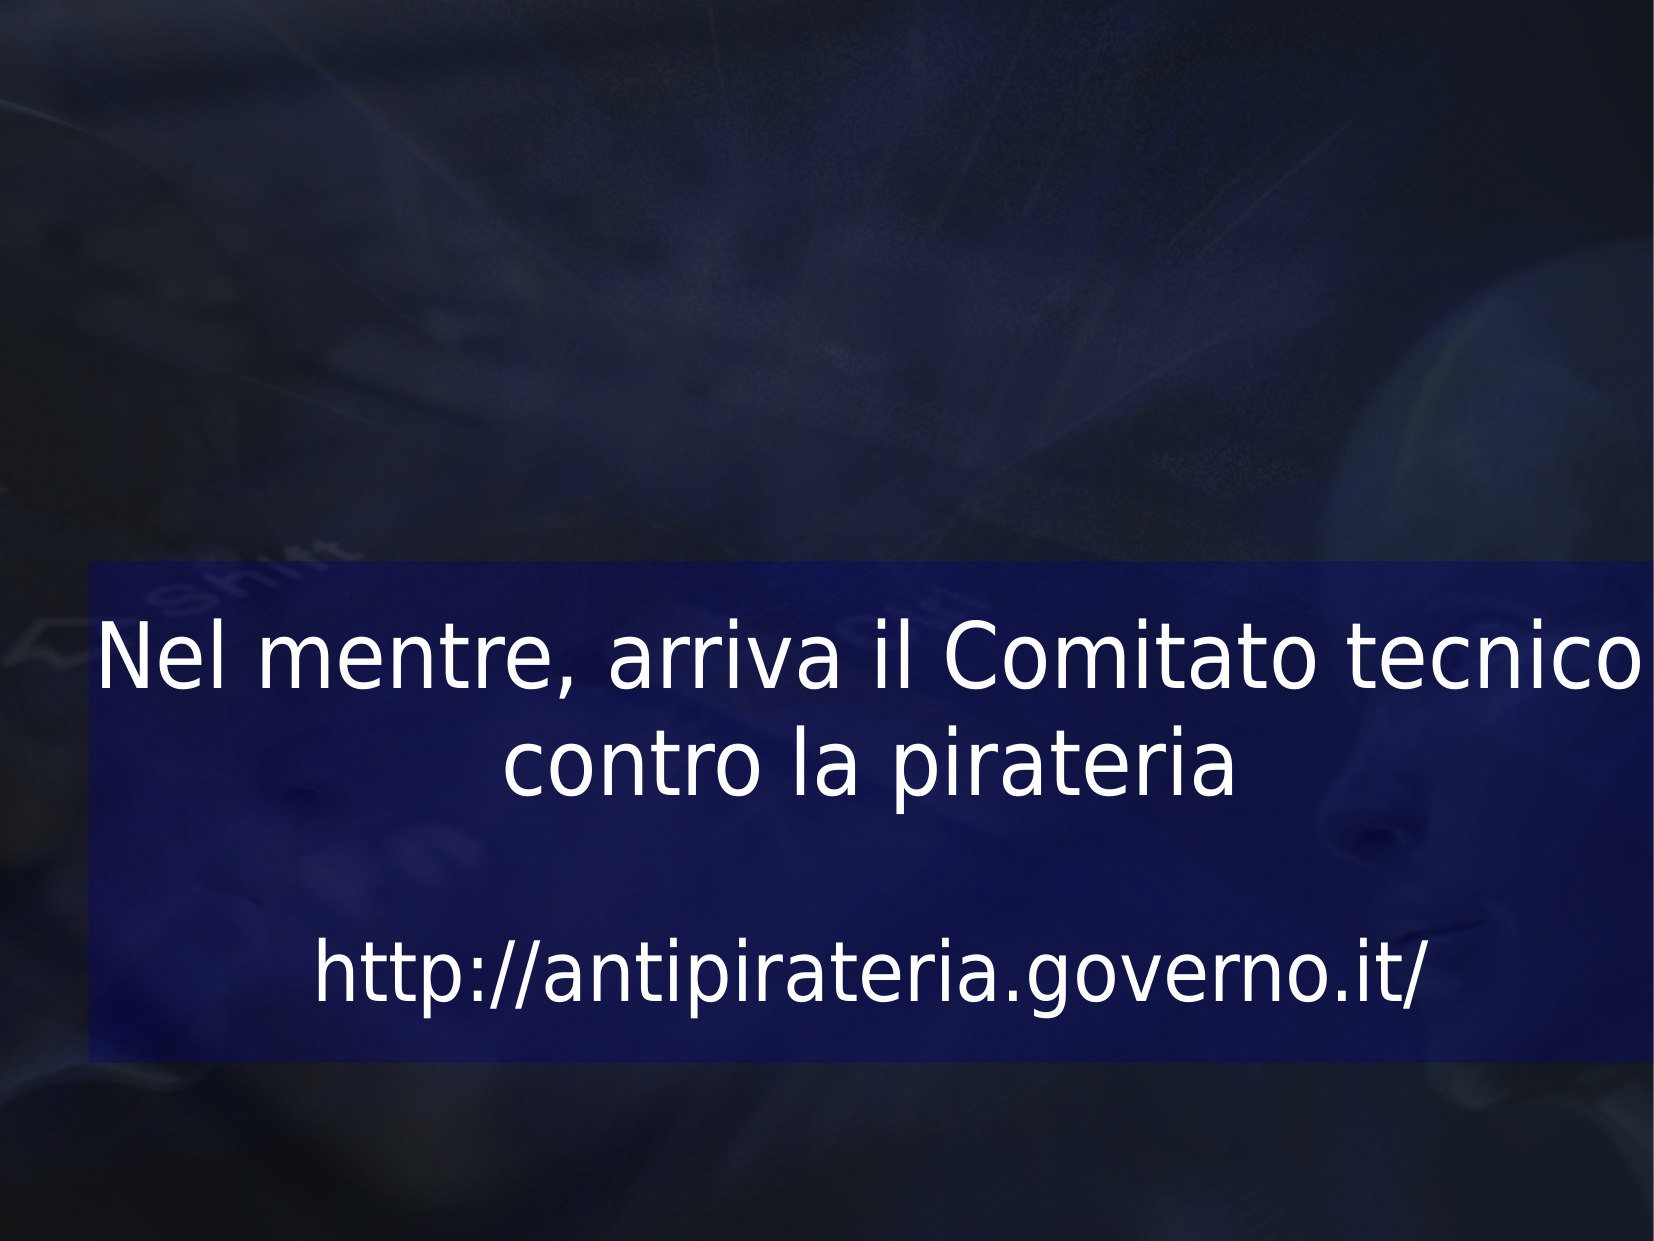

# Nel mentre, arriva il Comitato tecnico contro la pirateria http://antipirateria.governo.it/